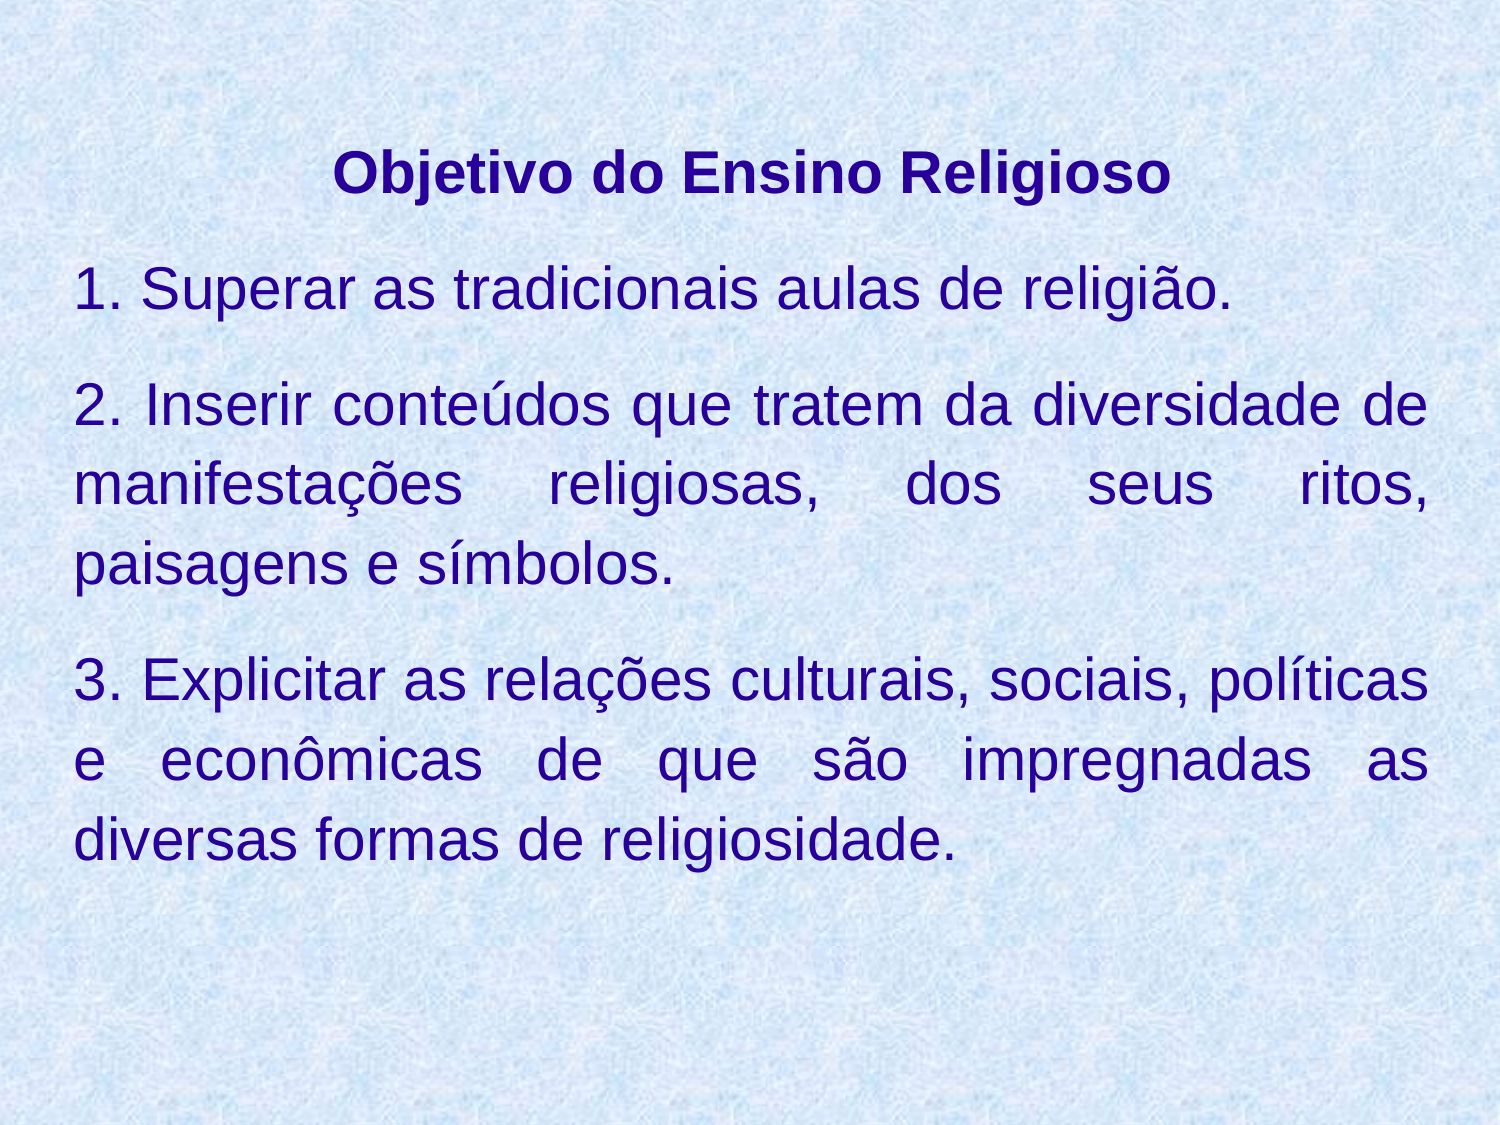

Objetivo do Ensino Religioso
1. Superar as tradicionais aulas de religião.
2. Inserir conteúdos que tratem da diversidade de manifestações religiosas, dos seus ritos, paisagens e símbolos.
3. Explicitar as relações culturais, sociais, políticas e econômicas de que são impregnadas as diversas formas de religiosidade.